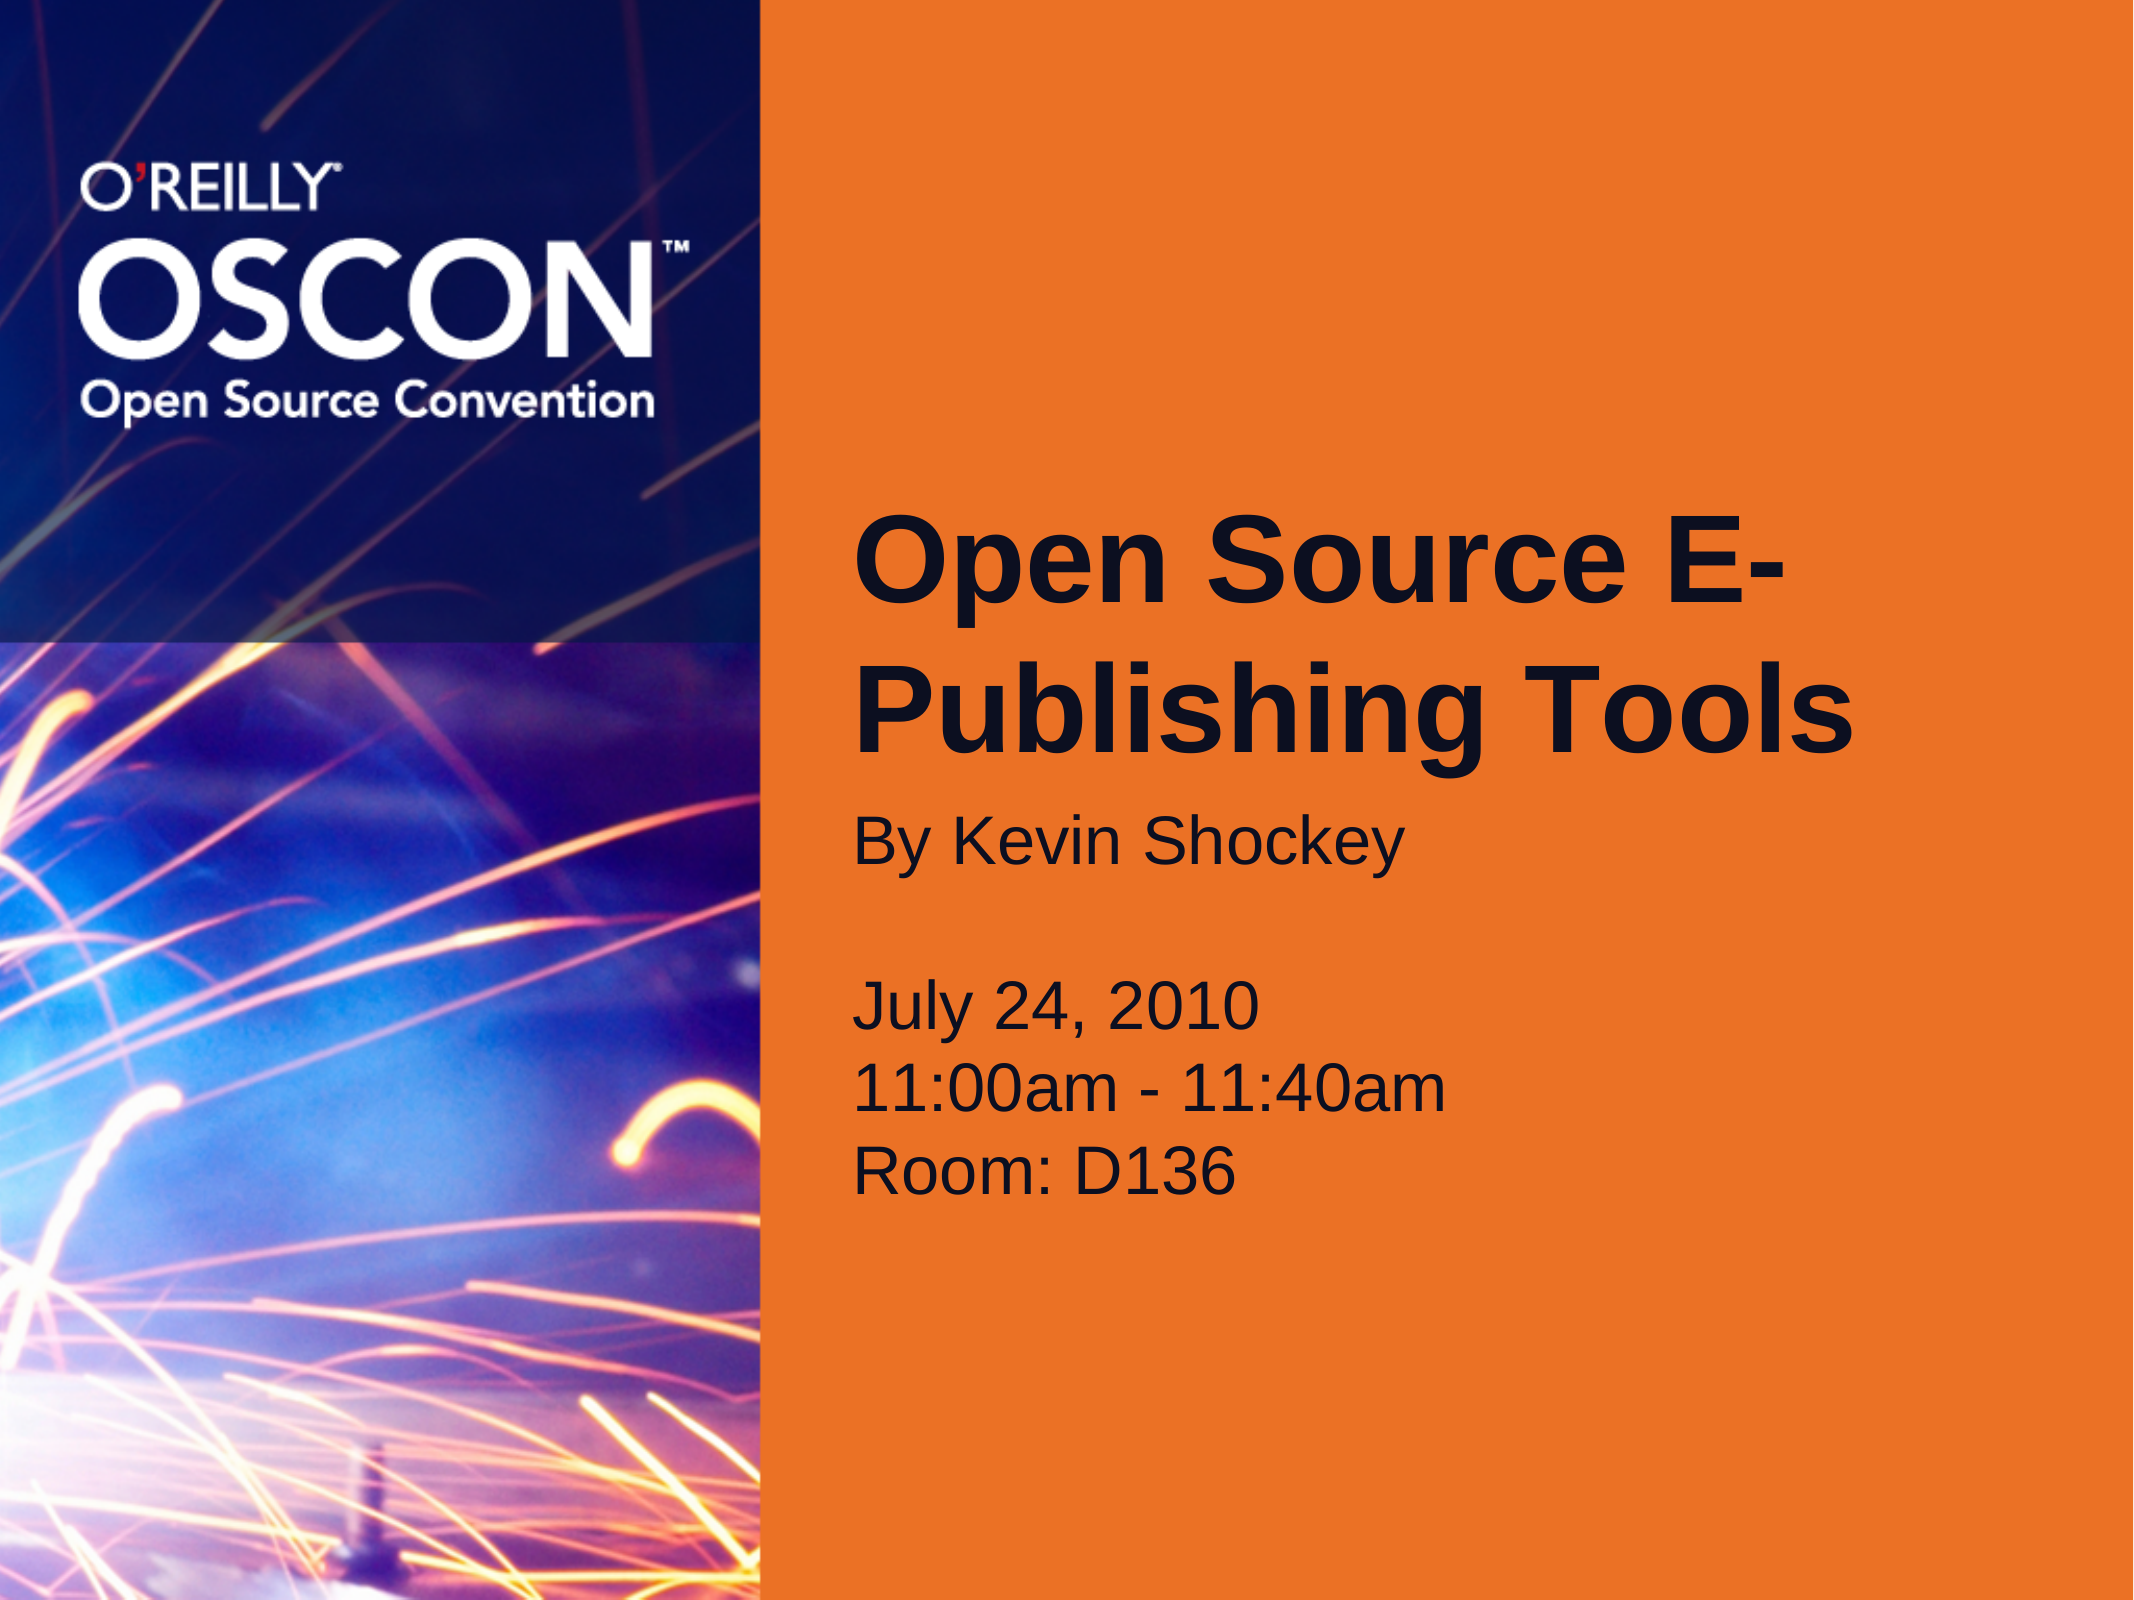

# Open Source E-Publishing Tools
By Kevin Shockey
July 24, 2010
11:00am - 11:40am
Room: D136